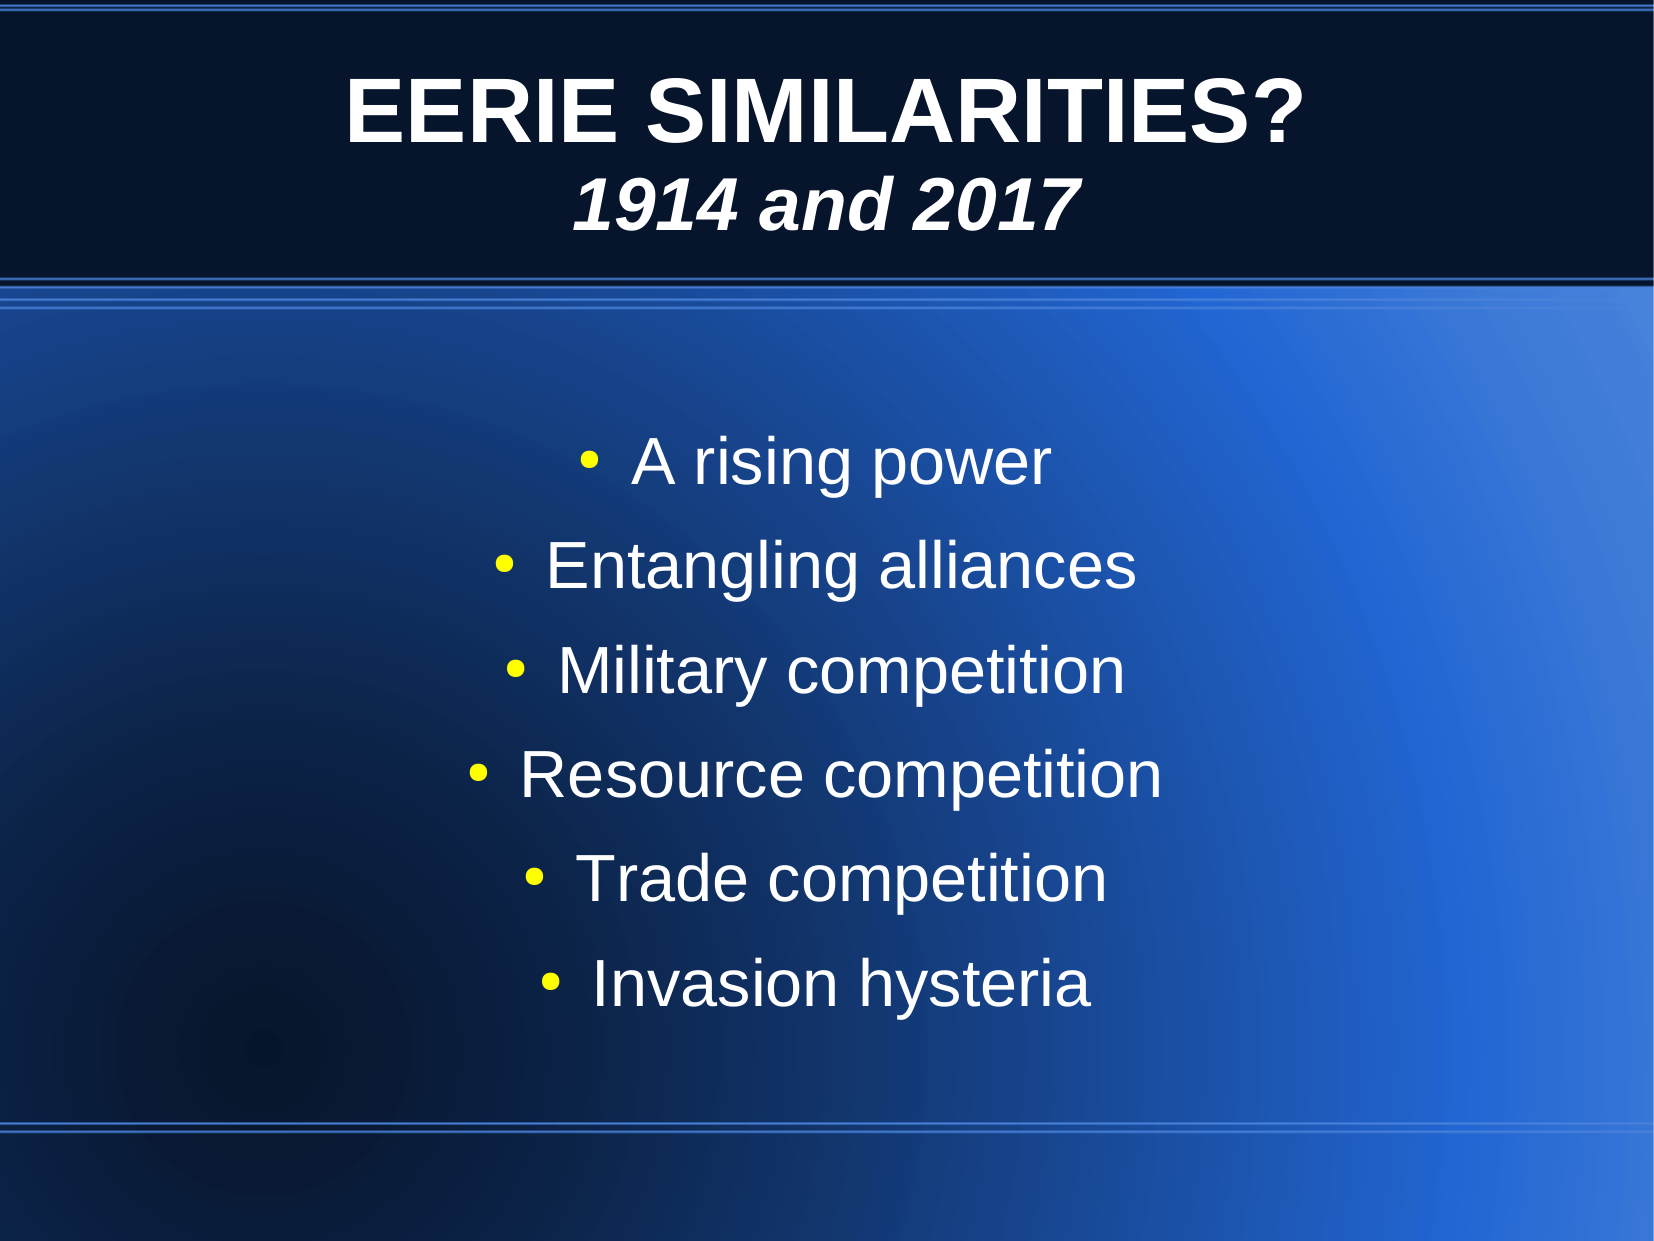

# EERIE SIMILARITIES? 1914 and 2017
A rising power
Entangling alliances
Military competition
Resource competition
Trade competition
Invasion hysteria